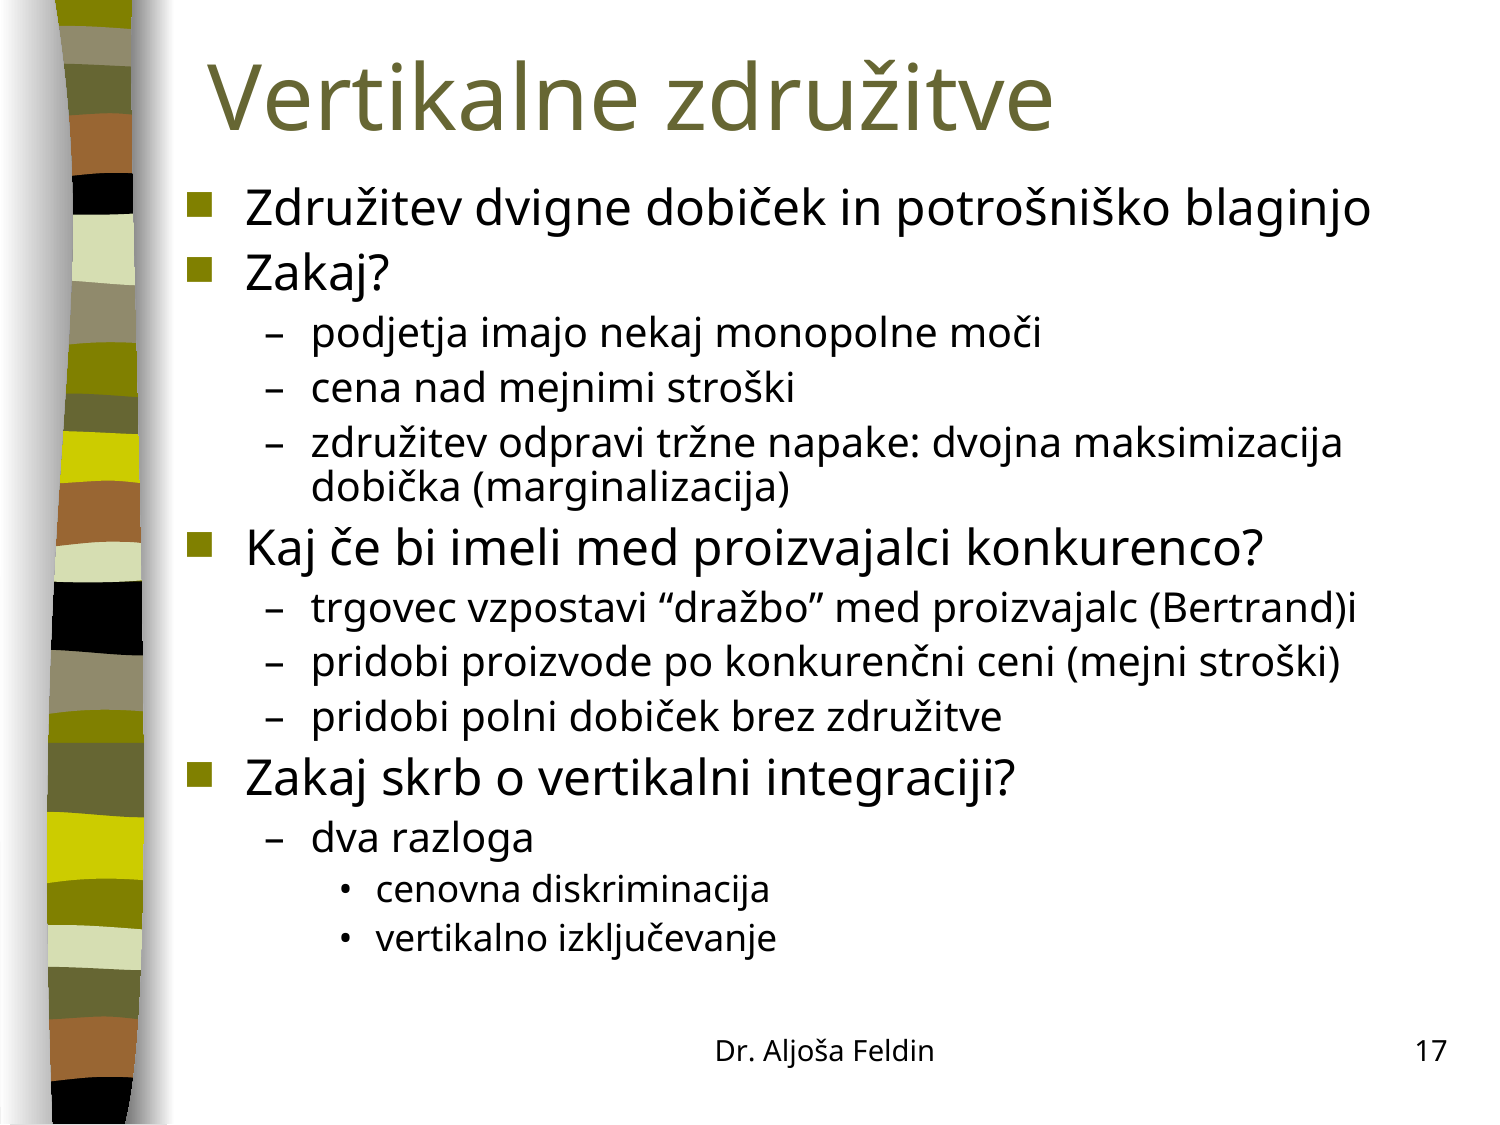

Vertikalne združitve
# Združitev dvigne dobiček in potrošniško blaginjo
Zakaj?
podjetja imajo nekaj monopolne moči
cena nad mejnimi stroški
združitev odpravi tržne napake: dvojna maksimizacija dobička (marginalizacija)
Kaj če bi imeli med proizvajalci konkurenco?
trgovec vzpostavi “dražbo” med proizvajalc (Bertrand)i
pridobi proizvode po konkurenčni ceni (mejni stroški)
pridobi polni dobiček brez združitve
Zakaj skrb o vertikalni integraciji?
dva razloga
cenovna diskriminacija
vertikalno izključevanje
Dr. Aljoša Feldin